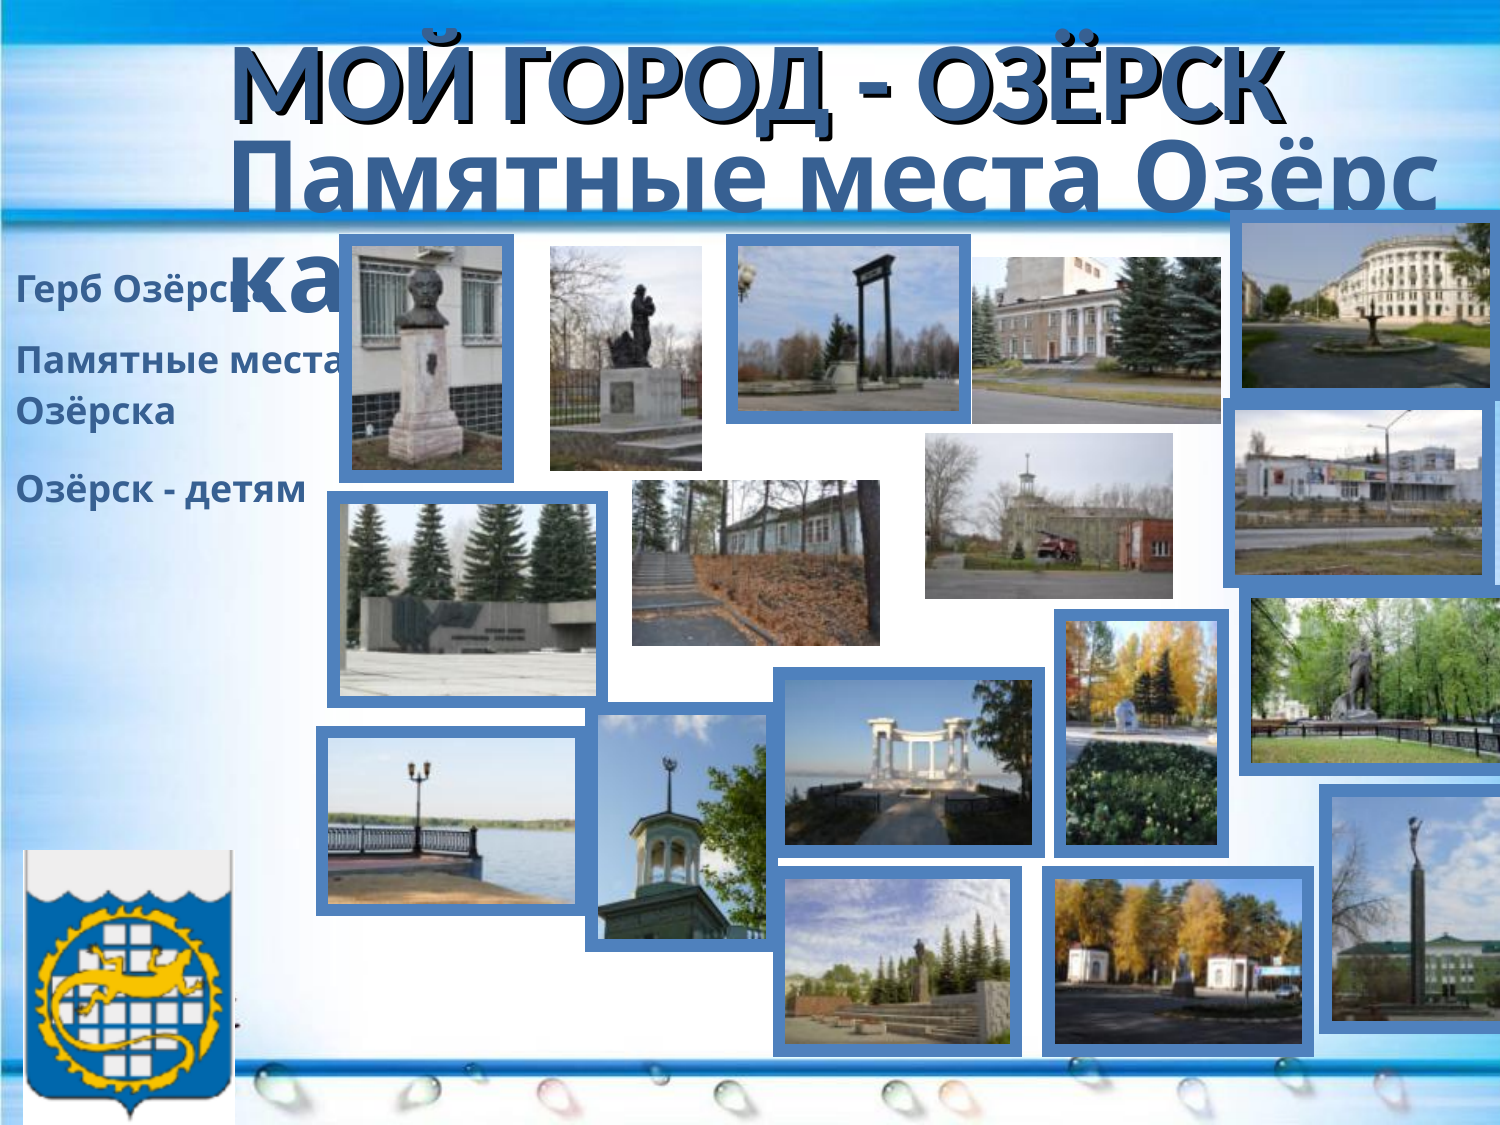

Мой город - Озёрск
Памятные места Озёрска
Герб Озёрска
Памятные места
Озёрска
Озёрск - детям